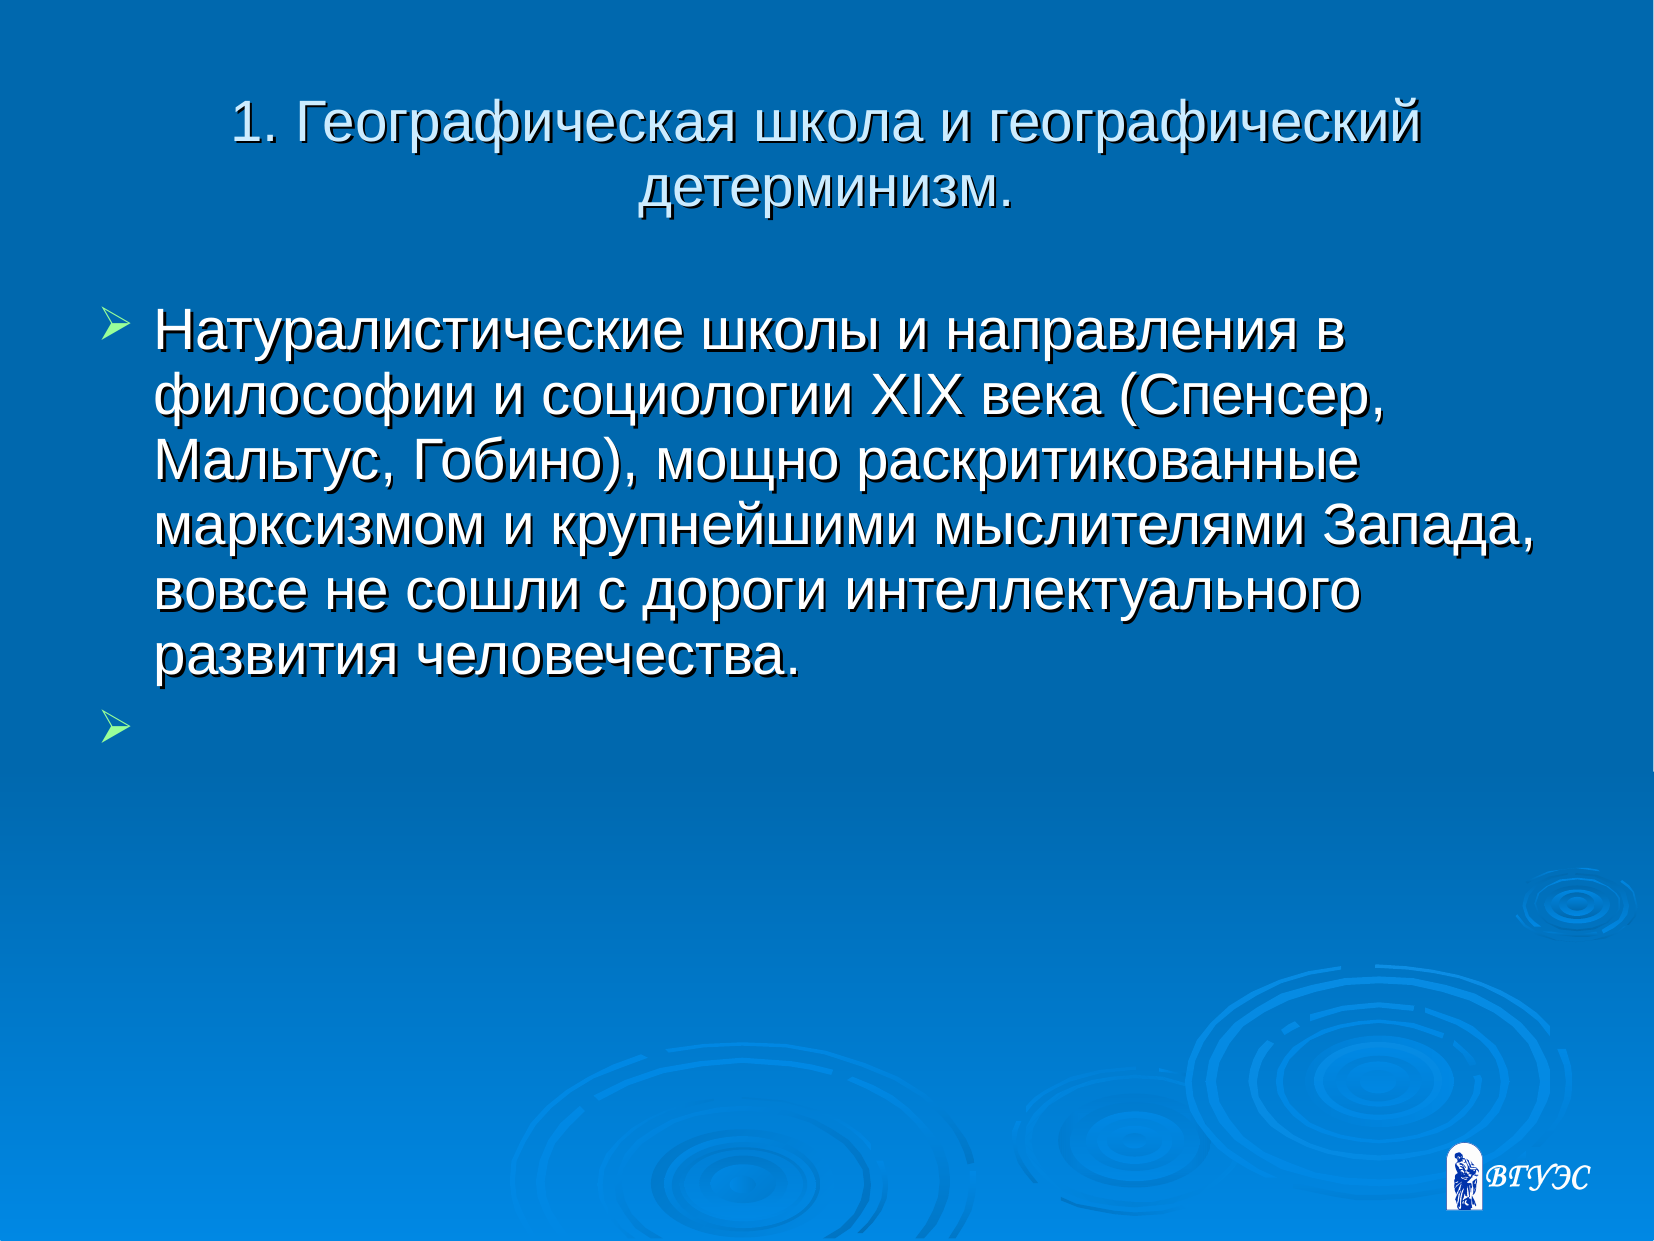

# 1. Географическая школа и географический детерминизм.
Натуралистические школы и направления в философии и социологии XIX века (Спенсер, Мальтус, Гобино), мощно раскритикованные марксизмом и крупнейшими мыслителями Запада, вовсе не сошли с дороги интеллектуального развития человечества.